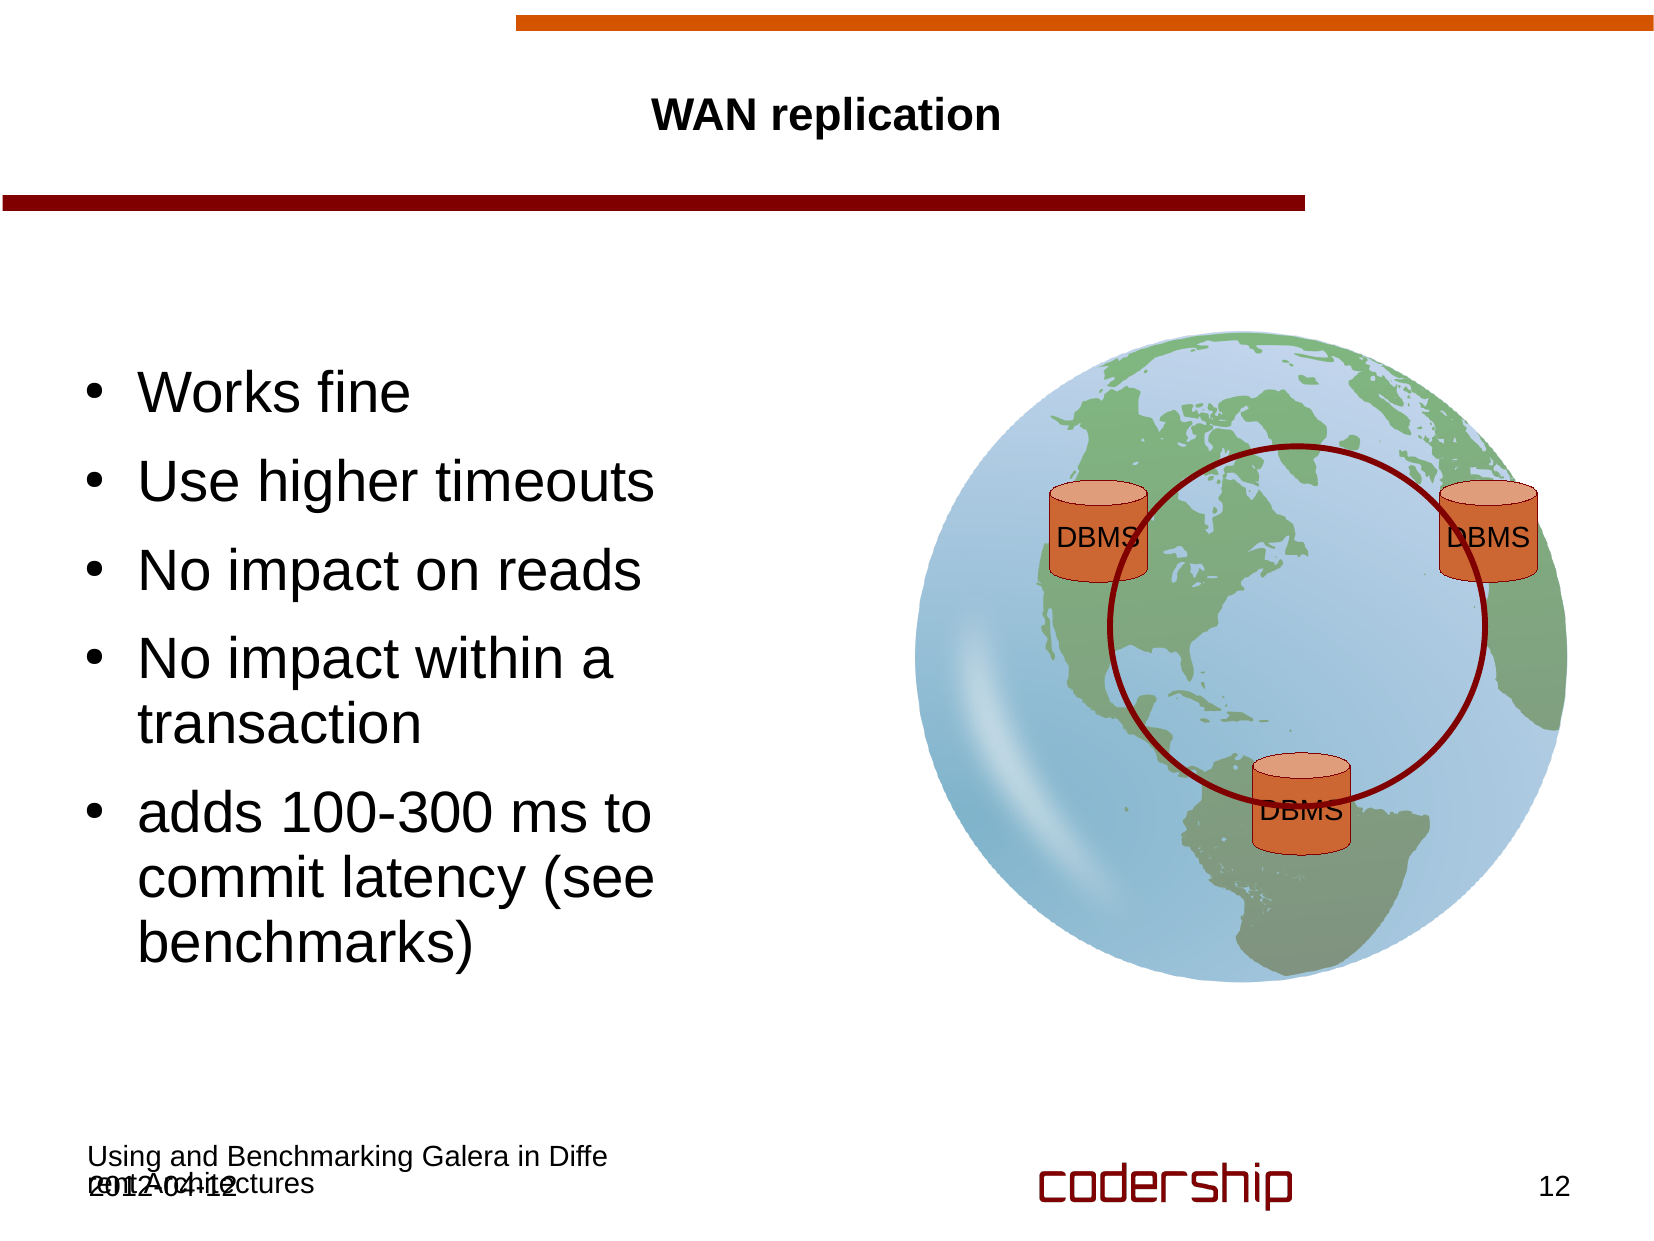

# WAN replication
Works fine
Use higher timeouts
No impact on reads
No impact within a transaction
adds 100-300 ms to commit latency (see benchmarks)
DBMS
DBMS
DBMS
Using and Benchmarking Galera in Different Architectures
2012-04-12
12